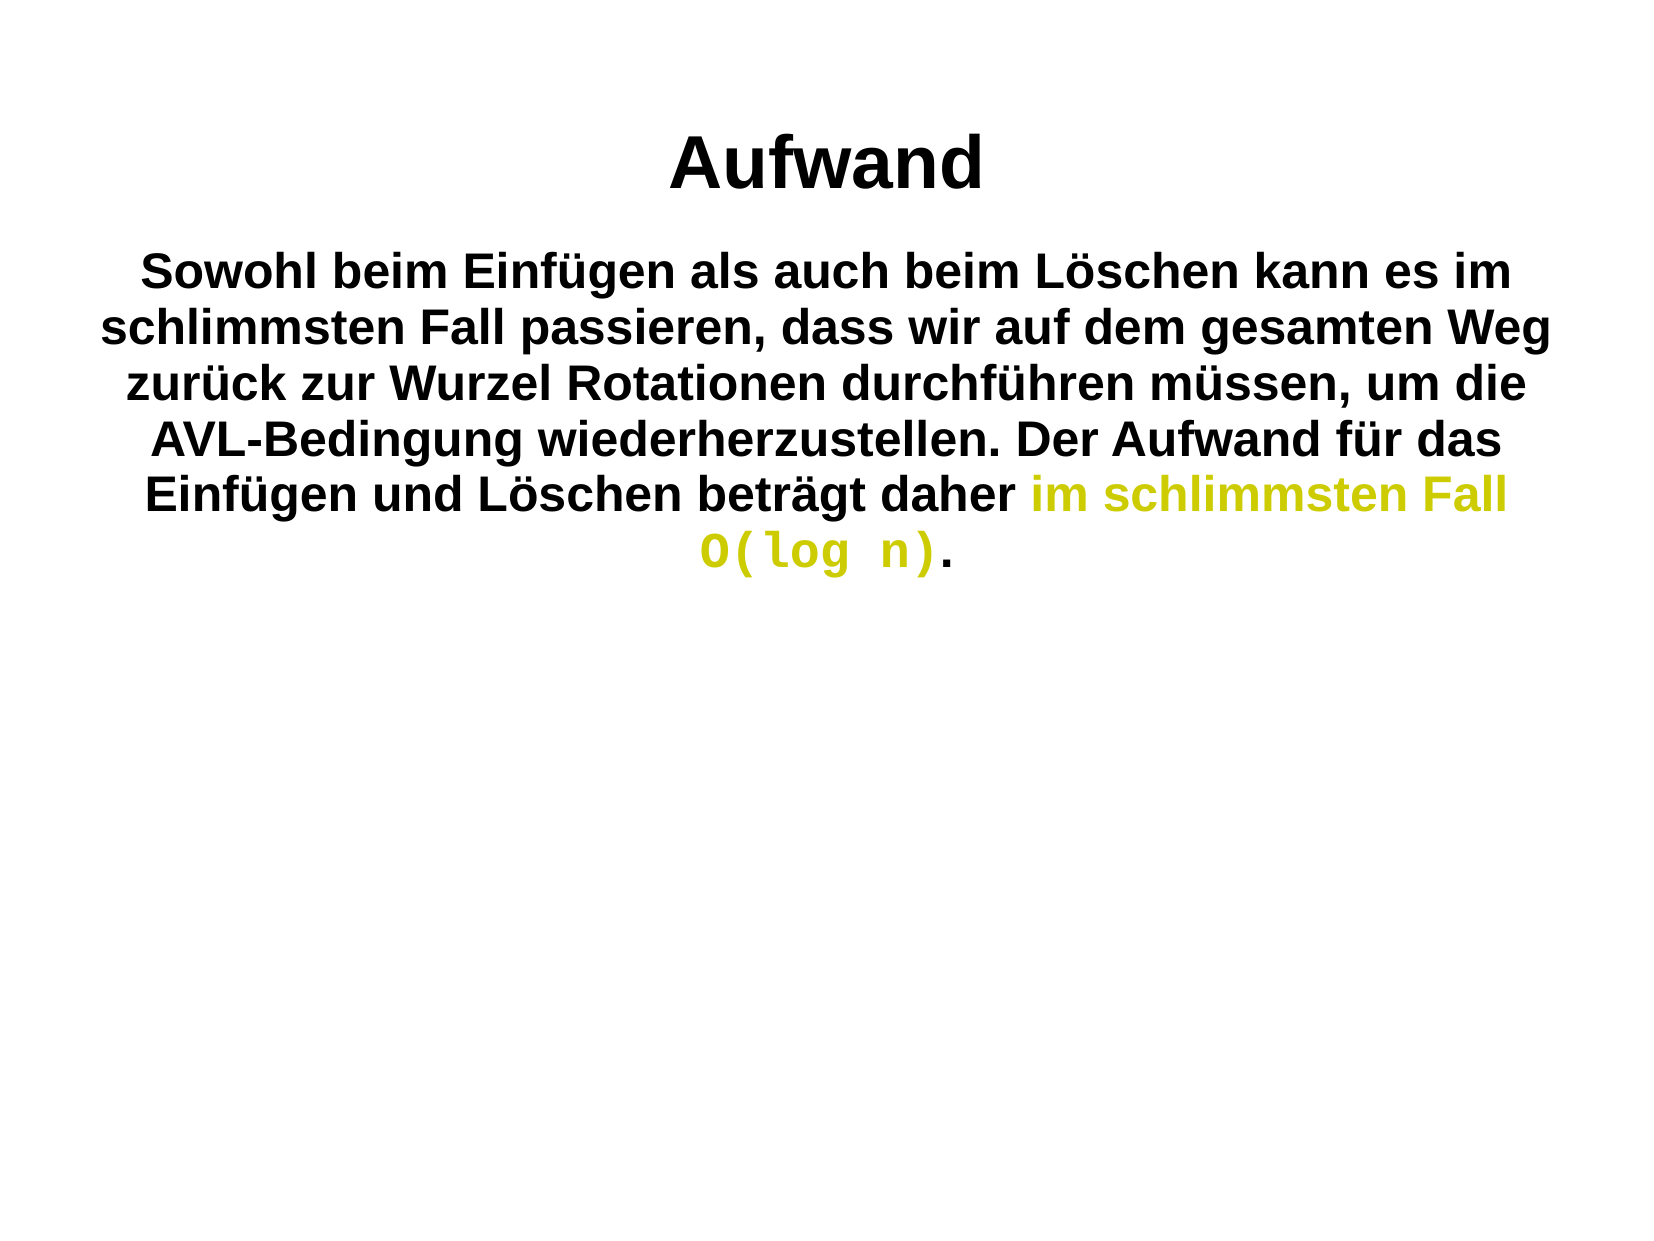

# Aufwand
Sowohl beim Einfügen als auch beim Löschen kann es im schlimmsten Fall passieren, dass wir auf dem gesamten Weg zurück zur Wurzel Rotationen durchführen müssen, um die AVL-Bedingung wiederherzustellen. Der Aufwand für das Einfügen und Löschen beträgt daher im schlimmsten Fall O(log n).